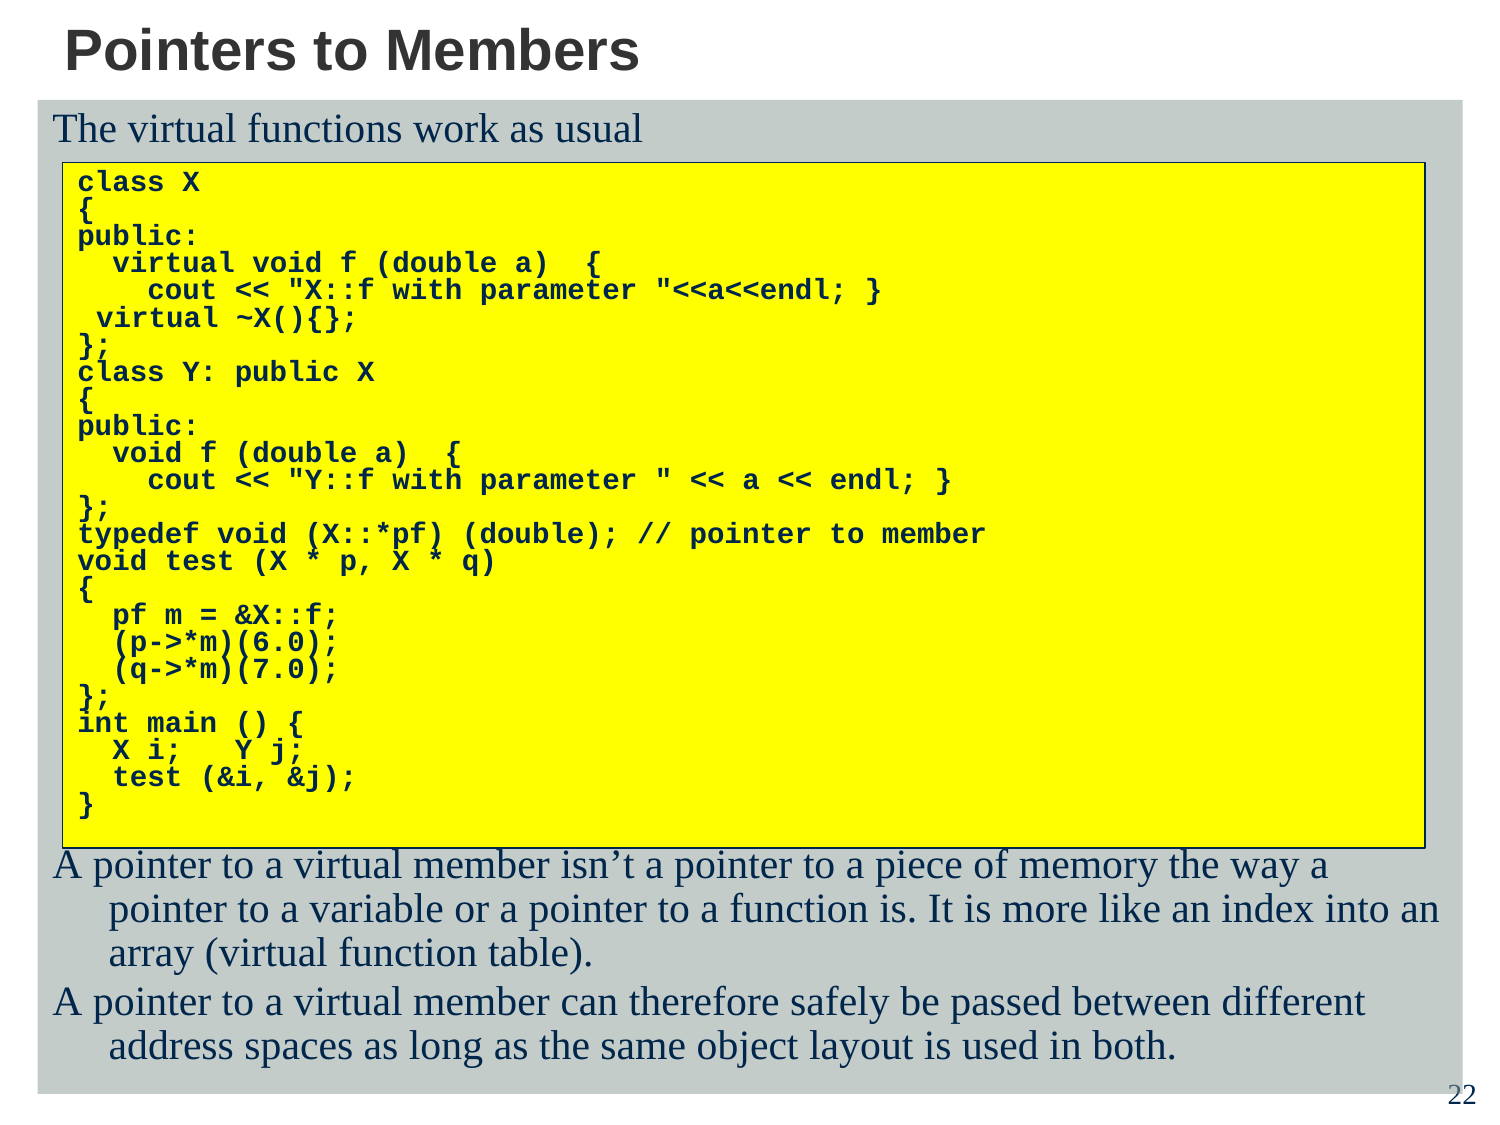

# Pointers to Members
The virtual functions work as usual
A pointer to a virtual member isn’t a pointer to a piece of memory the way a pointer to a variable or a pointer to a function is. It is more like an index into an array (virtual function table).
A pointer to a virtual member can therefore safely be passed between different address spaces as long as the same object layout is used in both.
class X
{
public:
 virtual void f (double a) {
 cout << "X::f with parameter "<<a<<endl; }
	virtual ~X(){};
};
class Y: public X
{
public:
 void f (double a) {
 cout << "Y::f with parameter " << a << endl; }
};
typedef void (X::*pf) (double); // pointer to member
void test (X * p, X * q)
{
 pf m = &X::f;
 (p->*m)(6.0);
 (q->*m)(7.0);
};
int main () {
 X i; Y j;
 test (&i, &j);
}